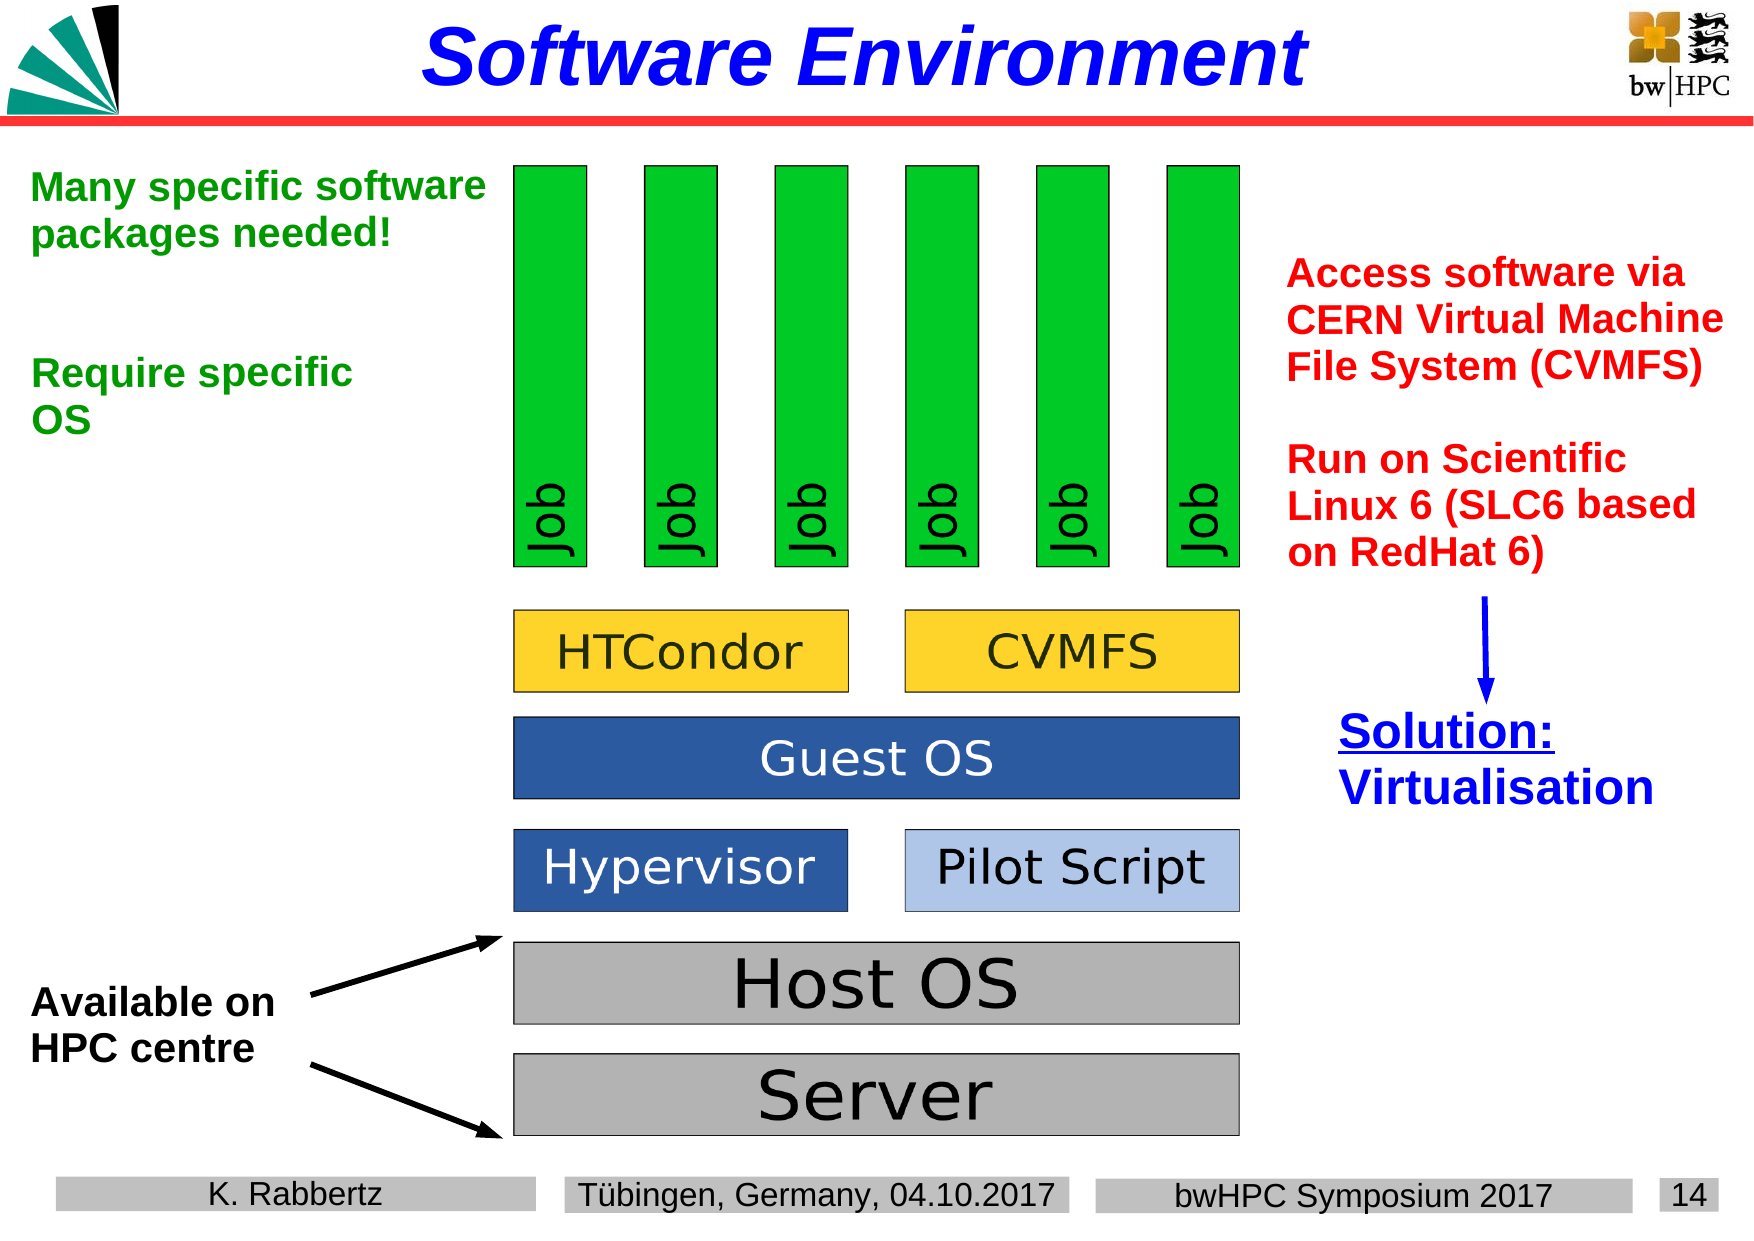

# Software Environment
Many specific software
packages needed!
Require specific
OS
Access software via
CERN Virtual Machine
File System (CVMFS)
Run on Scientific
Linux 6 (SLC6 based
on RedHat 6)
Solution:
Virtualisation
Available on
HPC centre